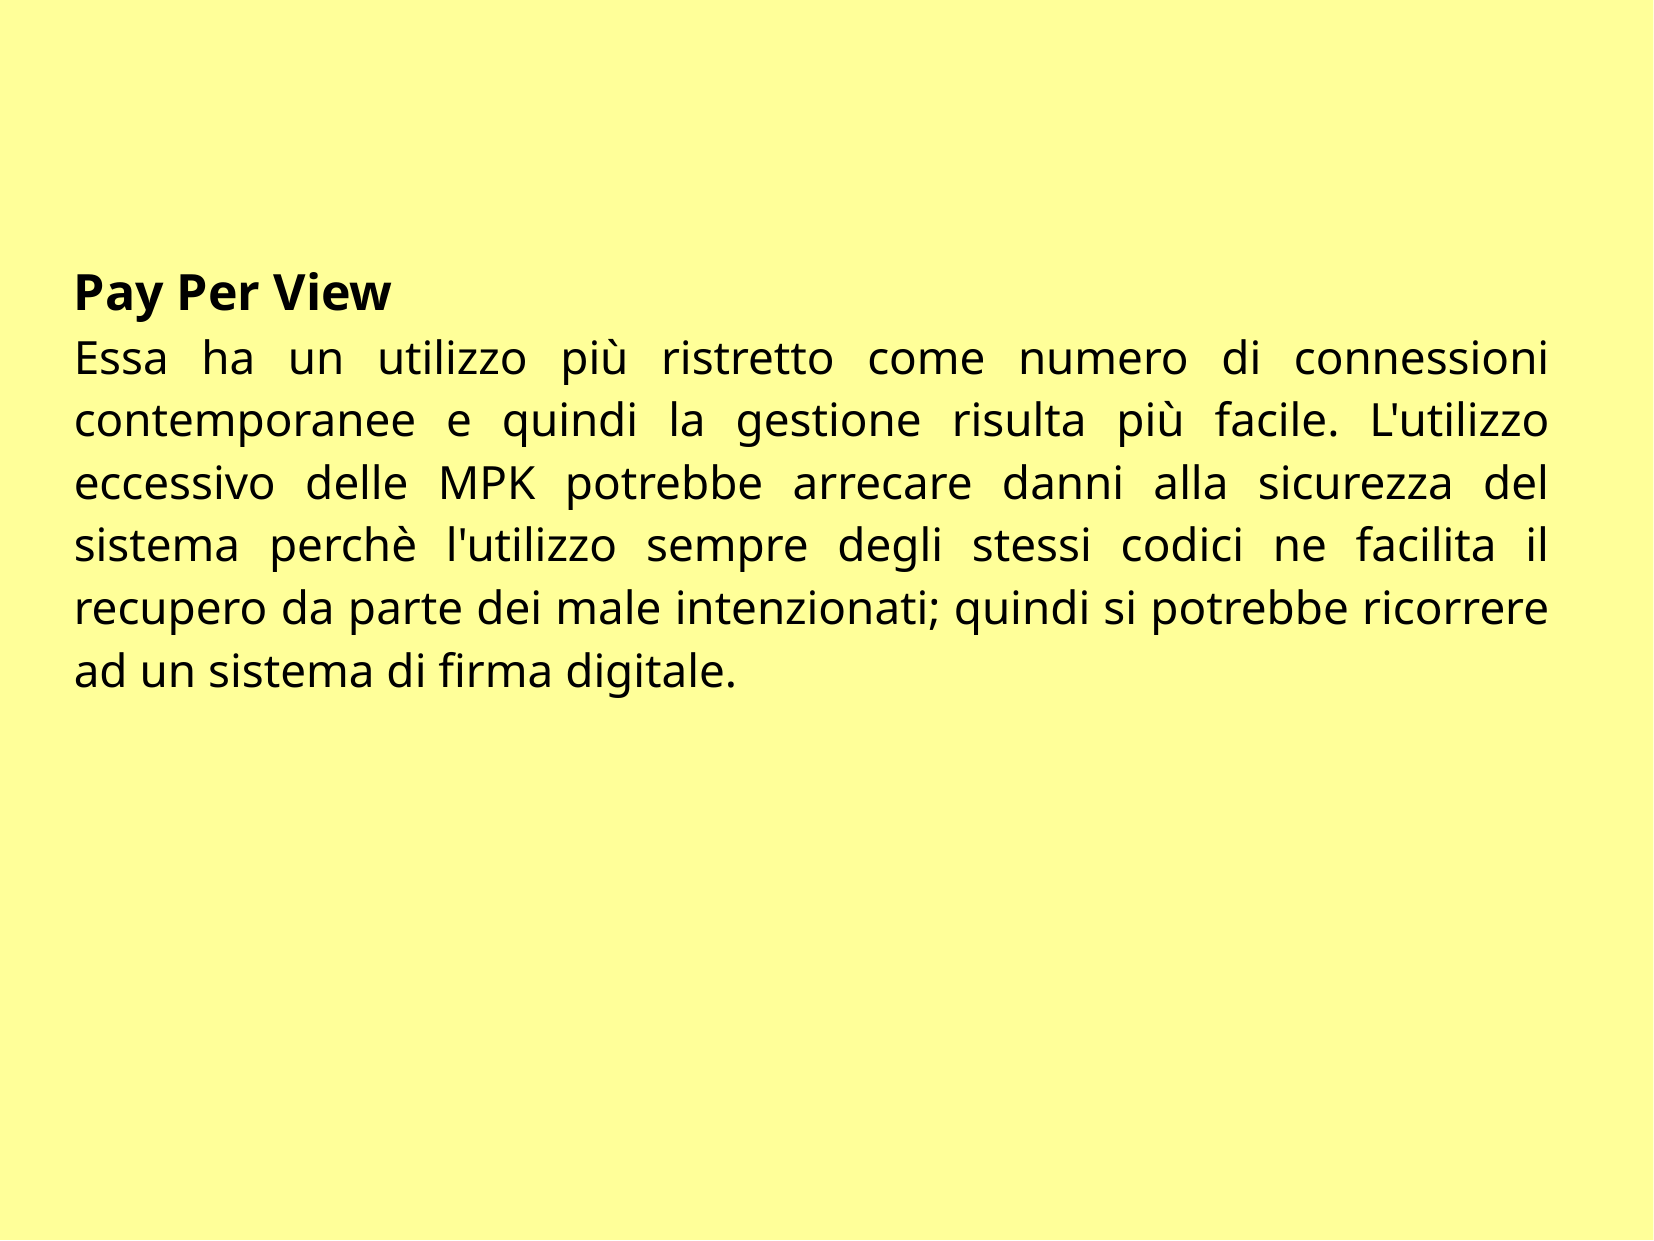

Pay Per View
Essa ha un utilizzo più ristretto come numero di connessioni contemporanee e quindi la gestione risulta più facile. L'utilizzo eccessivo delle MPK potrebbe arrecare danni alla sicurezza del sistema perchè l'utilizzo sempre degli stessi codici ne facilita il recupero da parte dei male intenzionati; quindi si potrebbe ricorrere ad un sistema di firma digitale.